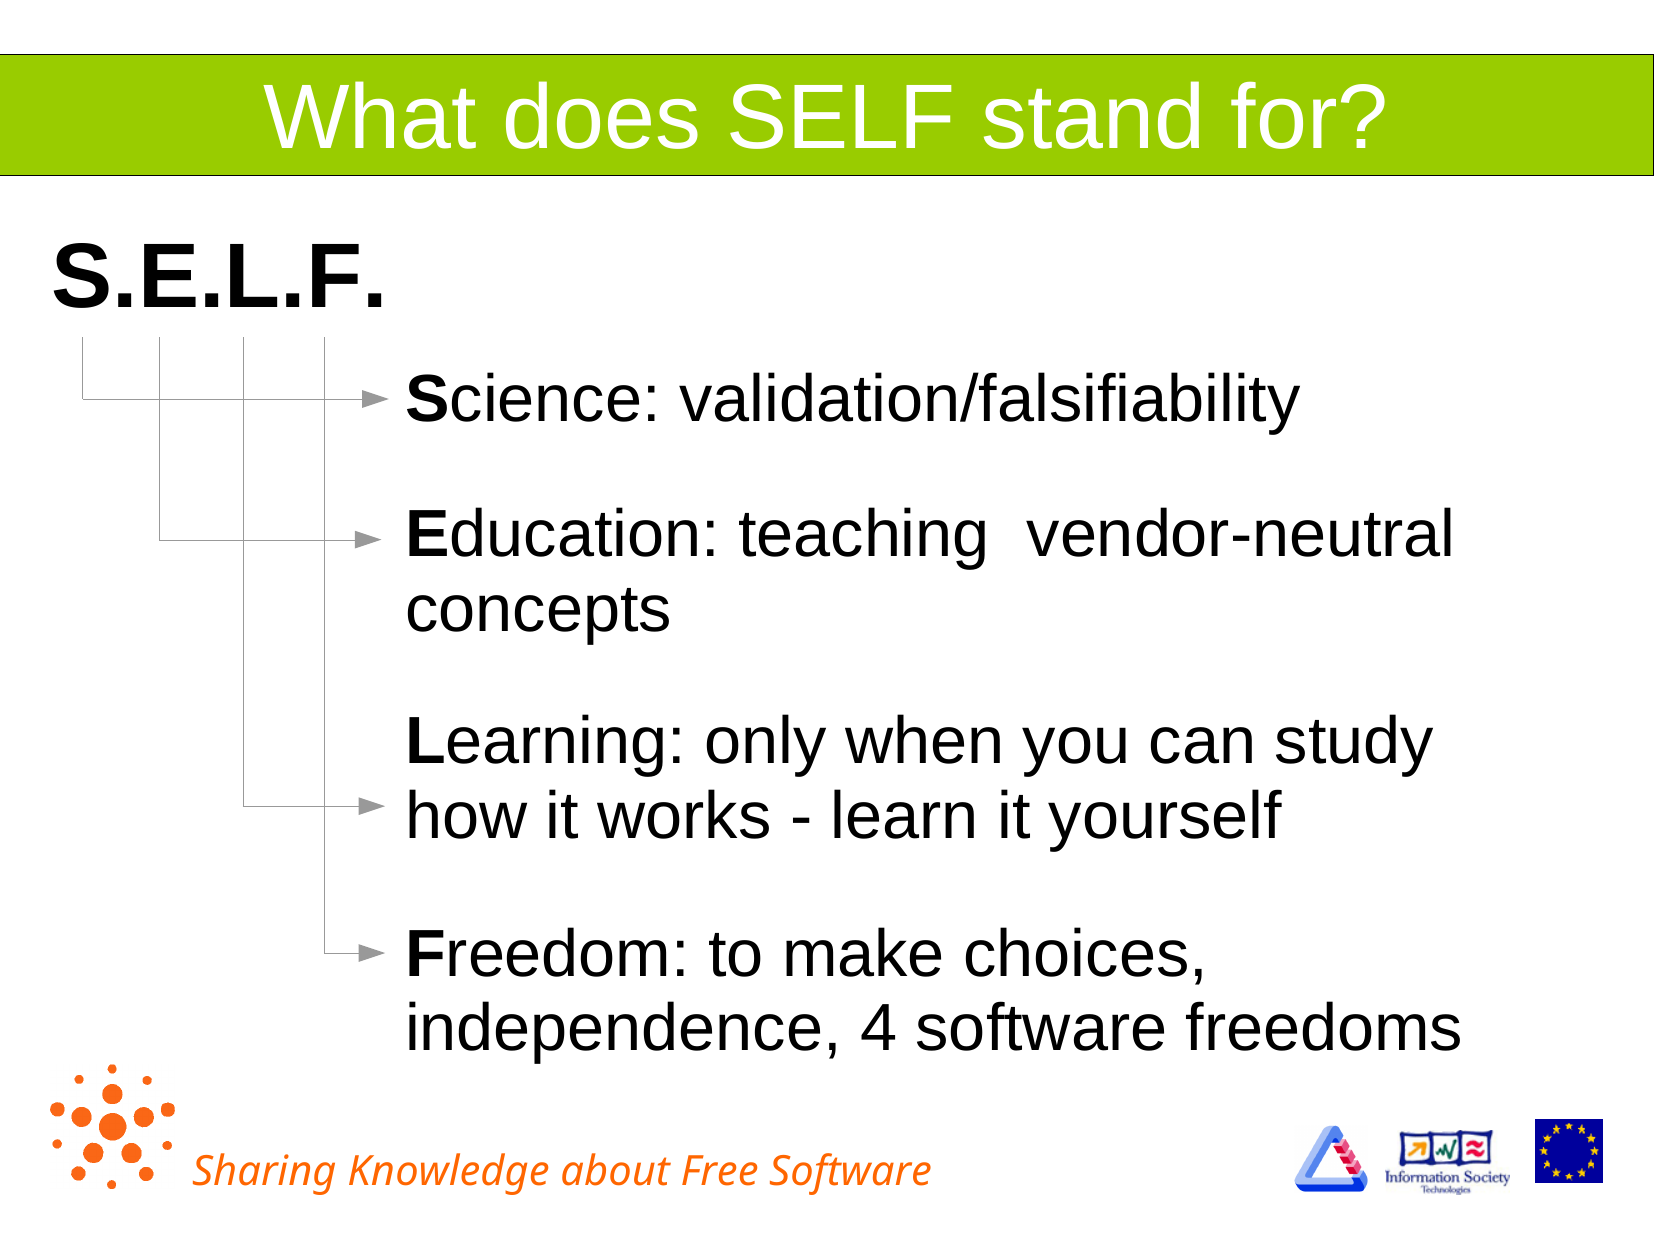

# What does SELF stand for?
S.E.L.F.
Science: validation/falsifiability
Education: teaching vendor-neutral concepts
Learning: only when you can study how it works - learn it yourself
Freedom: to make choices, independence, 4 software freedoms